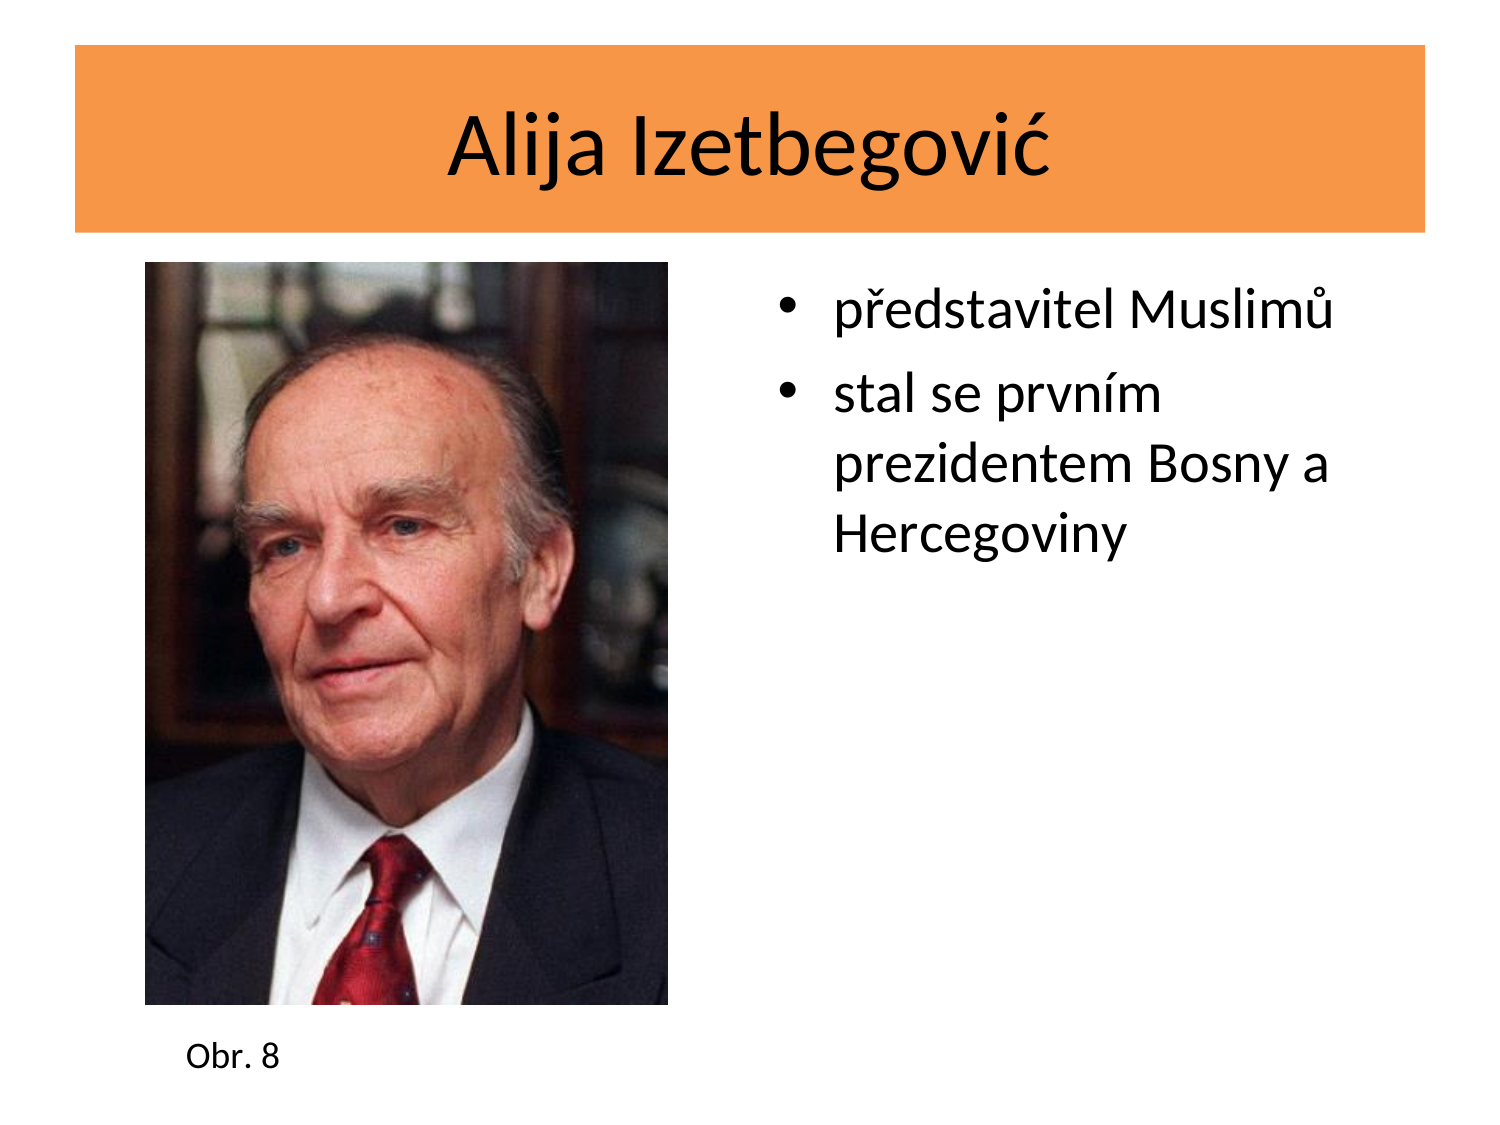

# Alija Izetbegović
představitel Muslimů
stal se prvním prezidentem Bosny a Hercegoviny
Obr. 8